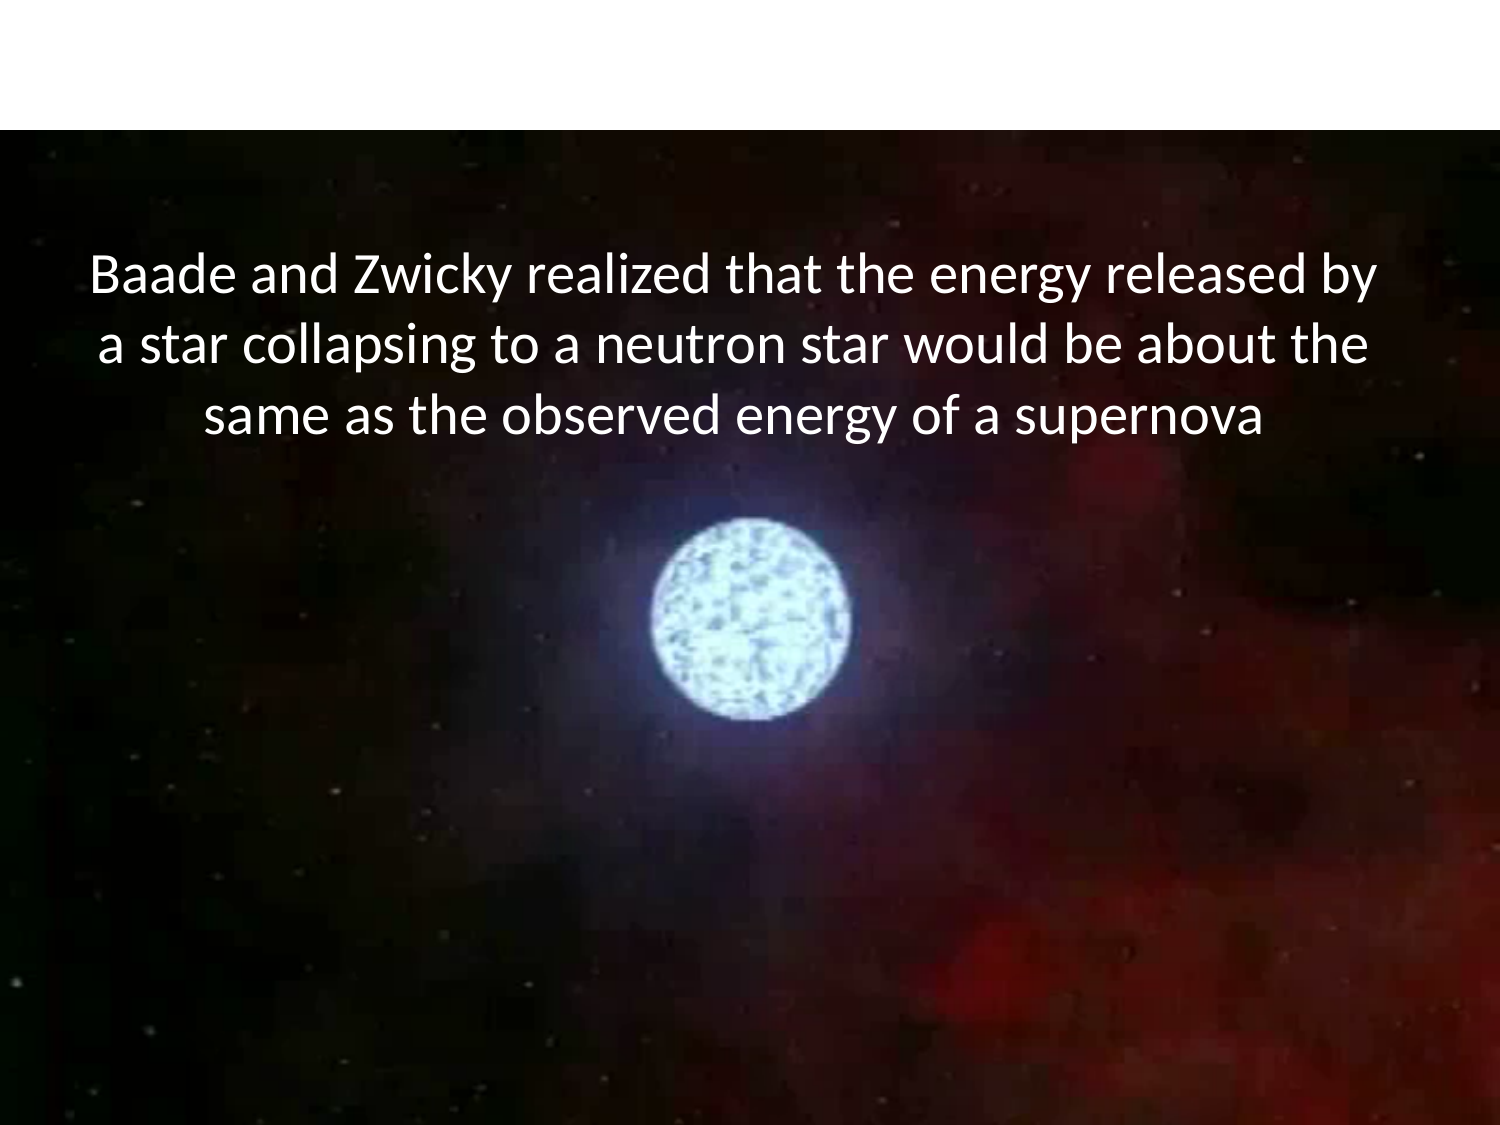

# Baade and Zwicky realized that the energy released by a star collapsing to a neutron star would be about the same as the observed energy of a supernova